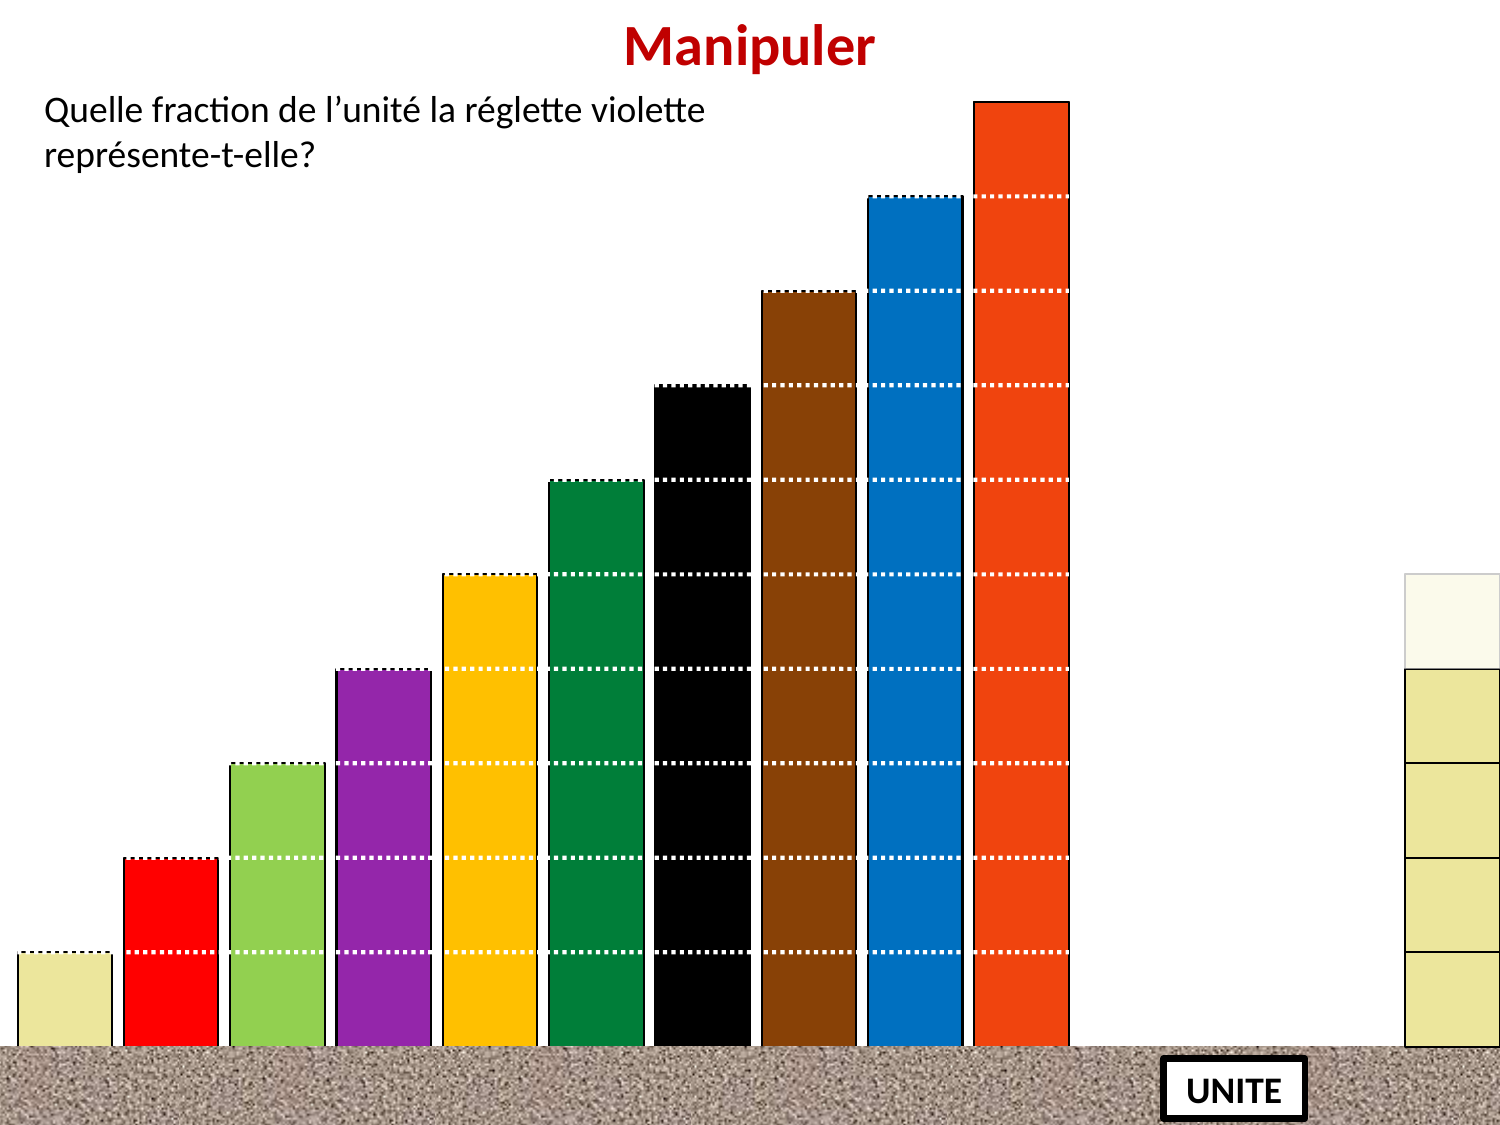

Manipuler
Quelle fraction de l’unité la réglette violette représente-t-elle?
UNITE